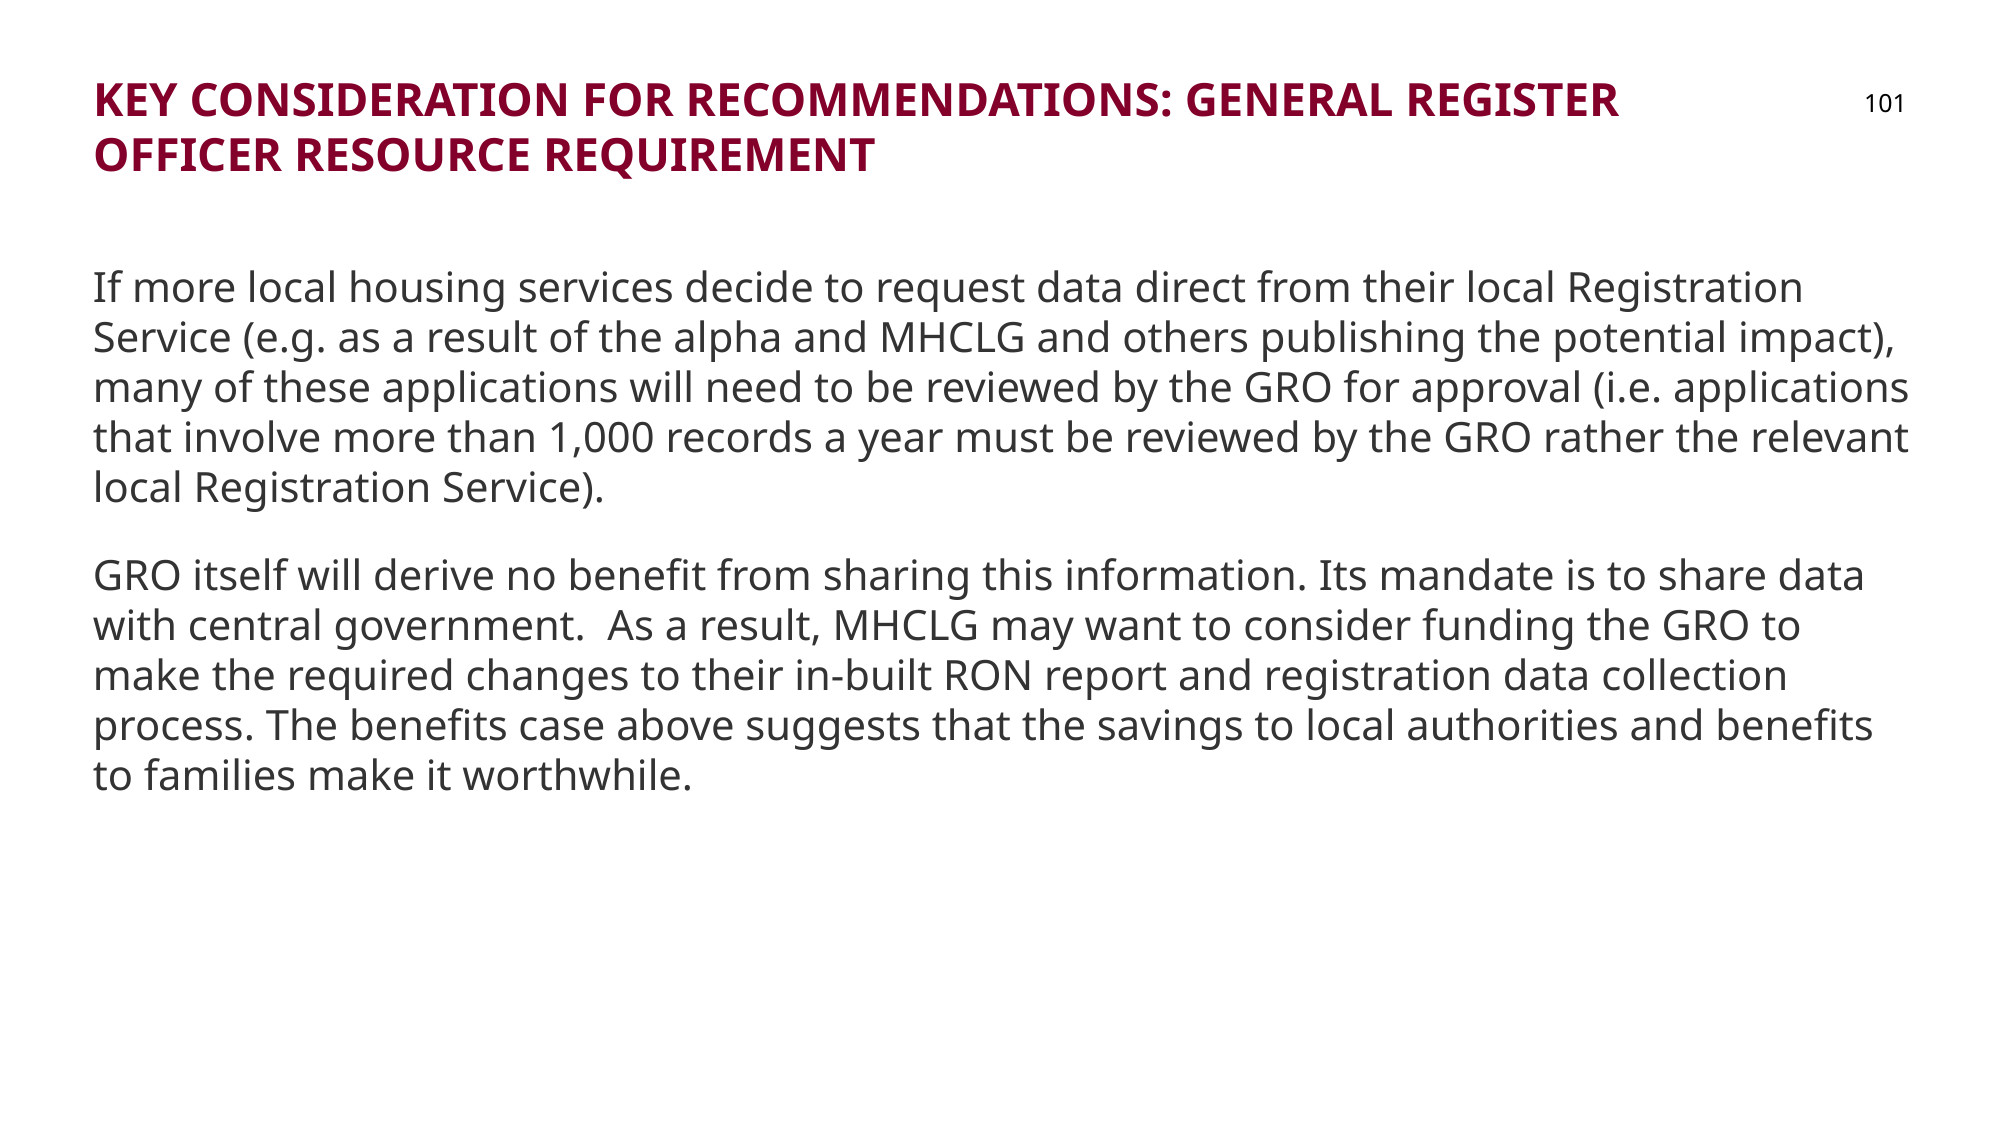

# KEY CONSIDERATION FOR RECOMMENDATIONS: GENERAL REGISTER OFFICER RESOURCE REQUIREMENT
If more local housing services decide to request data direct from their local Registration Service (e.g. as a result of the alpha and MHCLG and others publishing the potential impact), many of these applications will need to be reviewed by the GRO for approval (i.e. applications that involve more than 1,000 records a year must be reviewed by the GRO rather the relevant local Registration Service).
GRO itself will derive no benefit from sharing this information. Its mandate is to share data with central government. As a result, MHCLG may want to consider funding the GRO to make the required changes to their in-built RON report and registration data collection process. The benefits case above suggests that the savings to local authorities and benefits to families make it worthwhile.